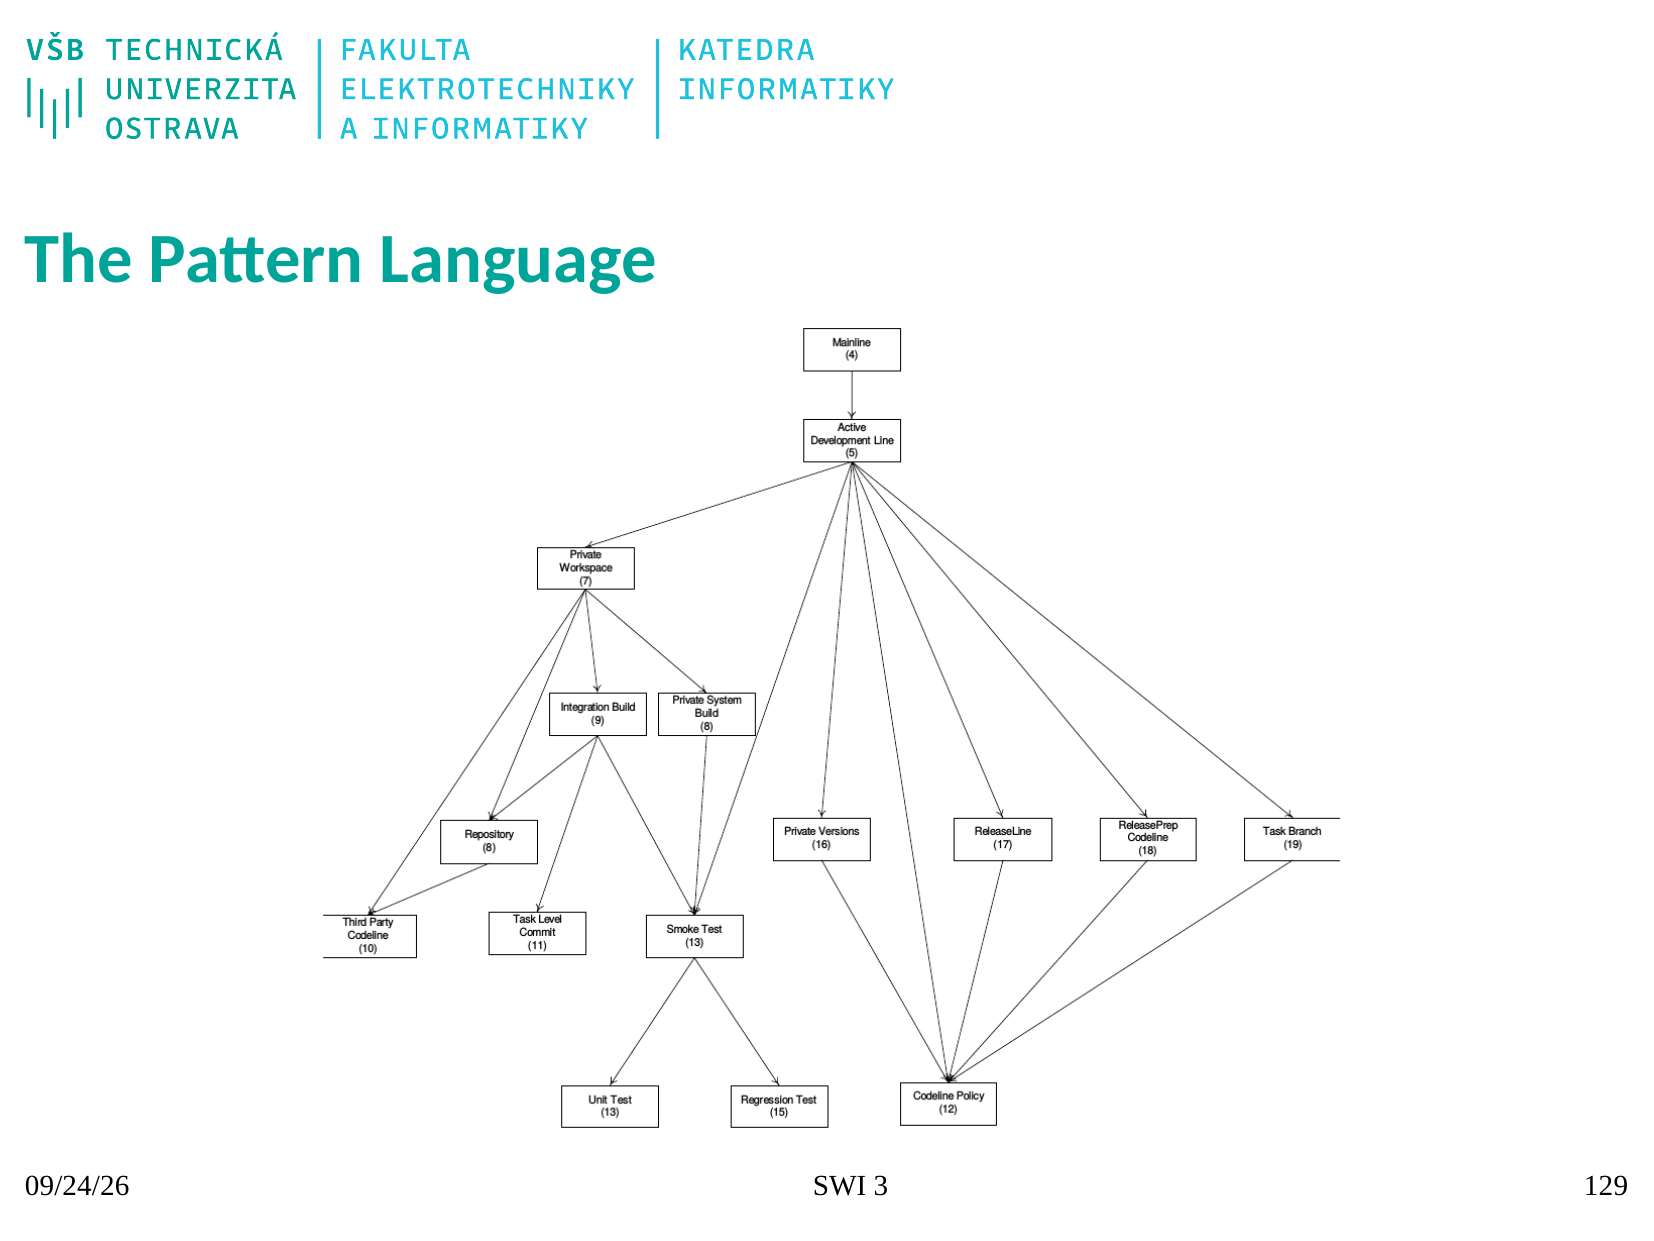

# The Pattern Language
SWI 3
129